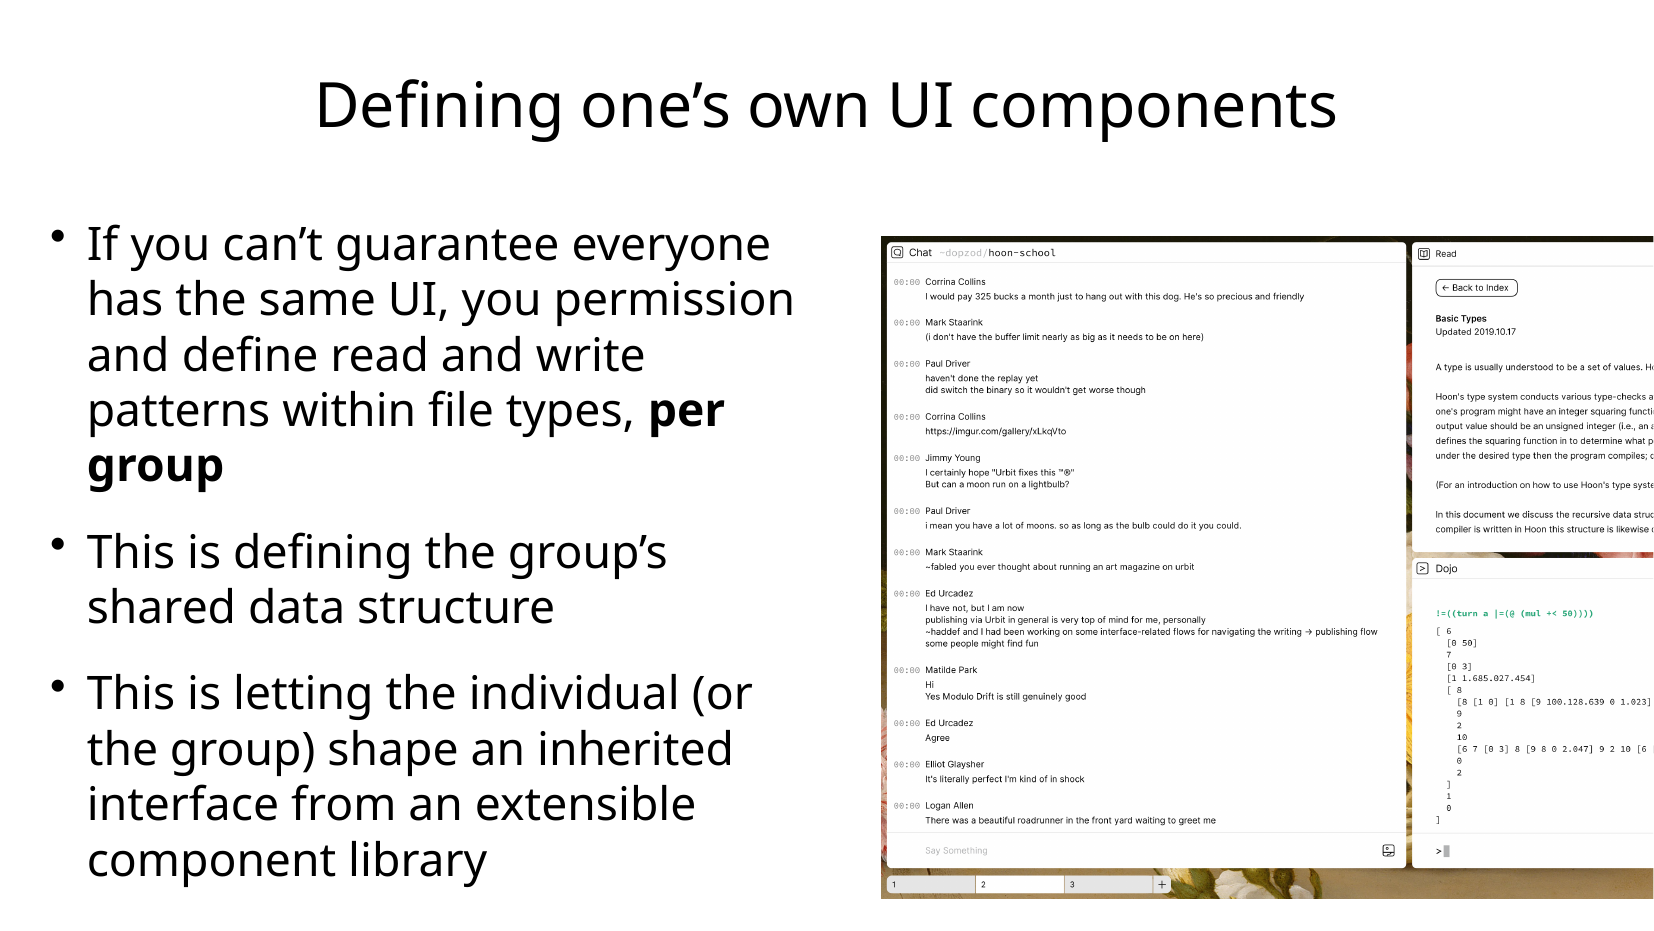

# Defining one’s own UI components
If you can’t guarantee everyone has the same UI, you permission and define read and write patterns within file types, per group
This is defining the group’s shared data structure
This is letting the individual (or the group) shape an inherited interface from an extensible component library